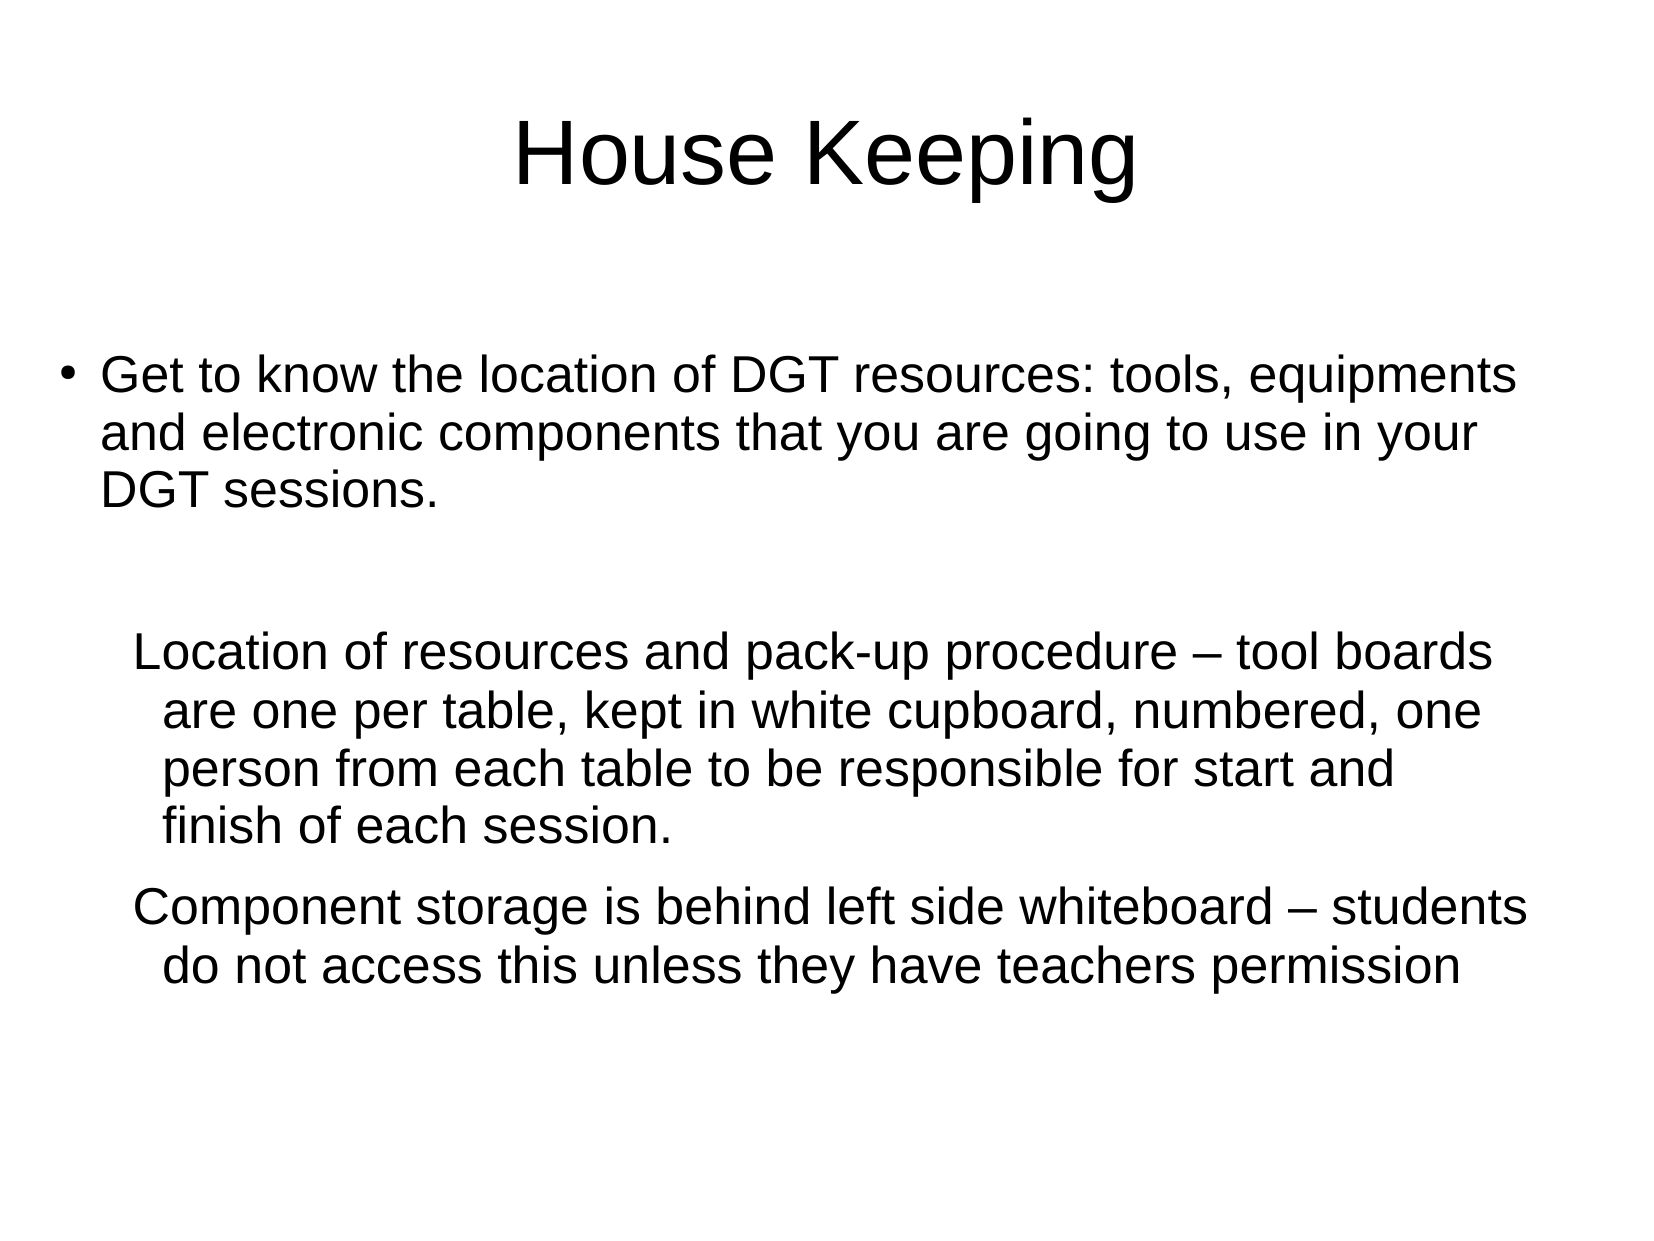

# House Keeping
Get to know the location of DGT resources: tools, equipments and electronic components that you are going to use in your DGT sessions.
Location of resources and pack-up procedure – tool boards are one per table, kept in white cupboard, numbered, one person from each table to be responsible for start and finish of each session.
Component storage is behind left side whiteboard – students do not access this unless they have teachers permission